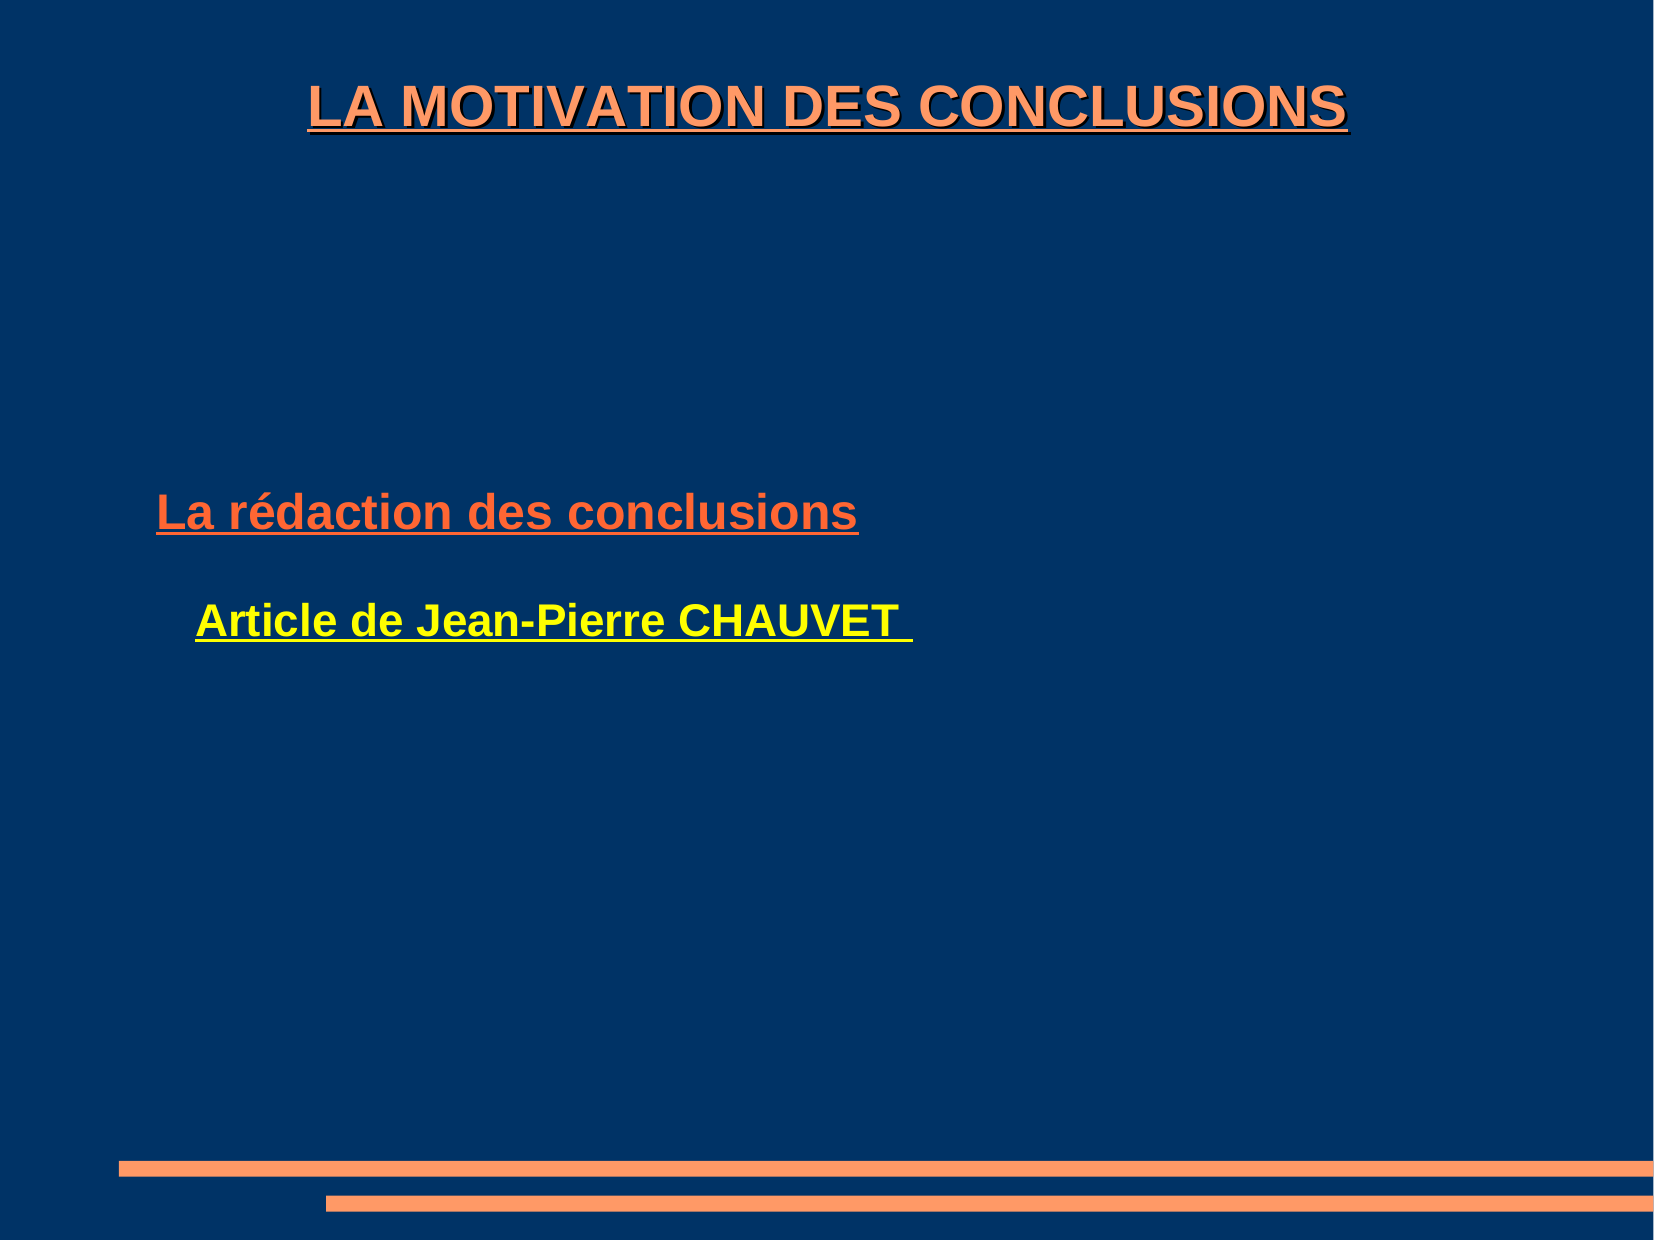

# LA MOTIVATION DES CONCLUSIONS
La rédaction des conclusions
 Article de Jean-Pierre CHAUVET